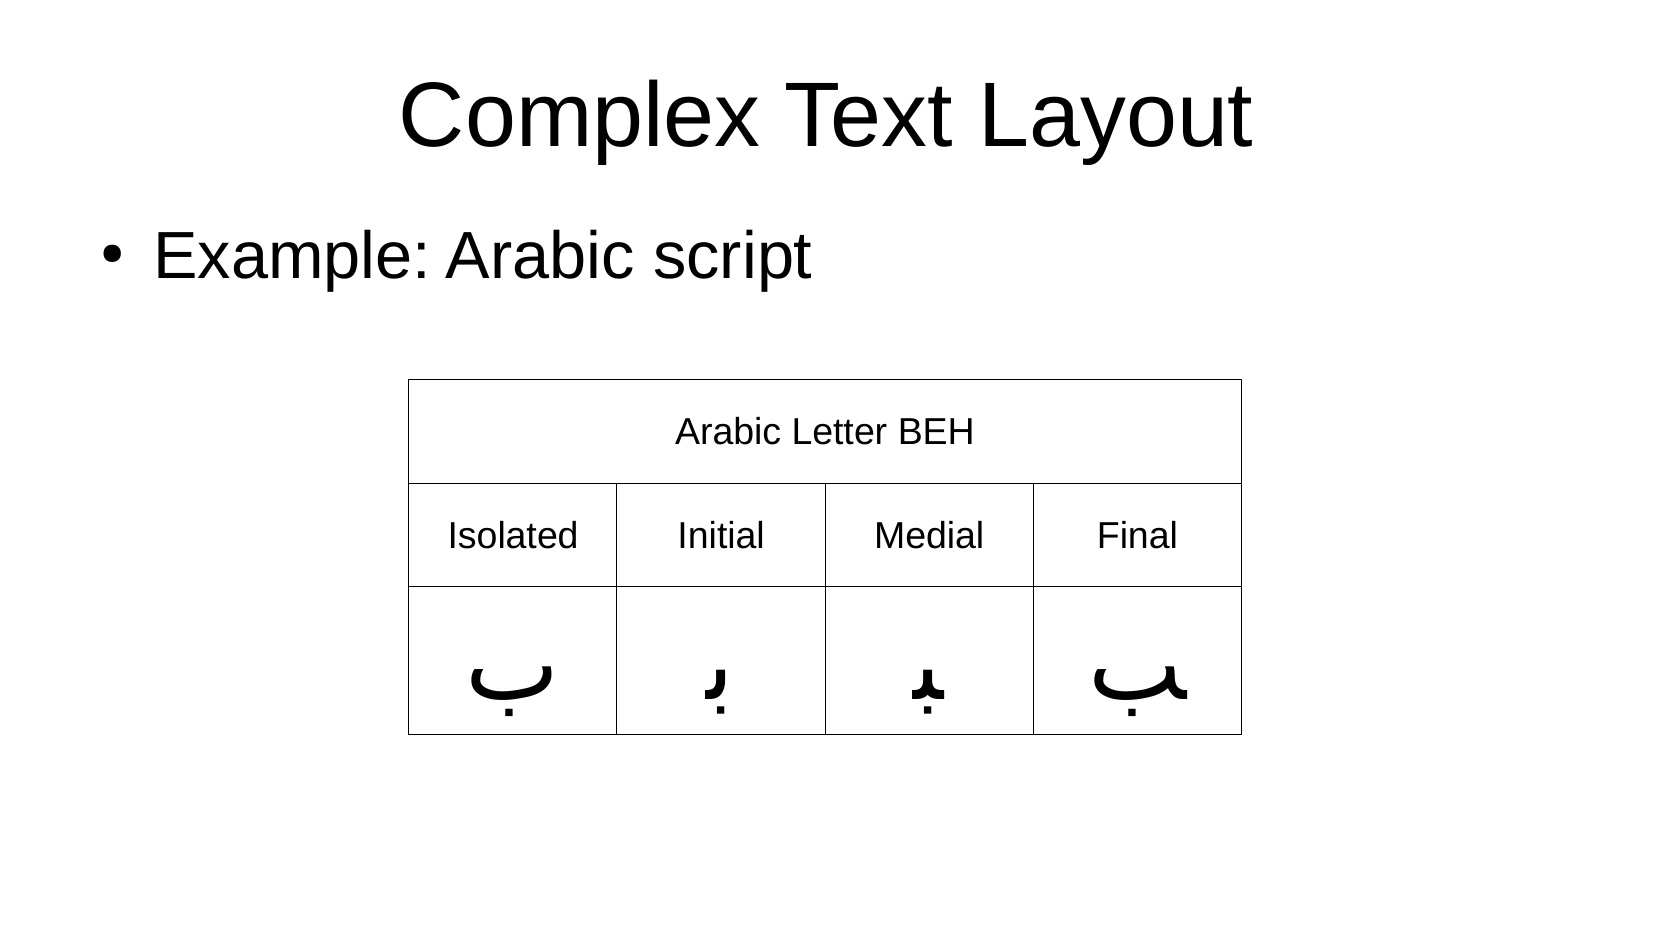

# Complex Text Layout
Example: Arabic script
| Arabic Letter BEH | | | |
| --- | --- | --- | --- |
| Isolated | Initial | Medial | Final |
| ﺏ | ﺑ | ﺒ | ﺐ |